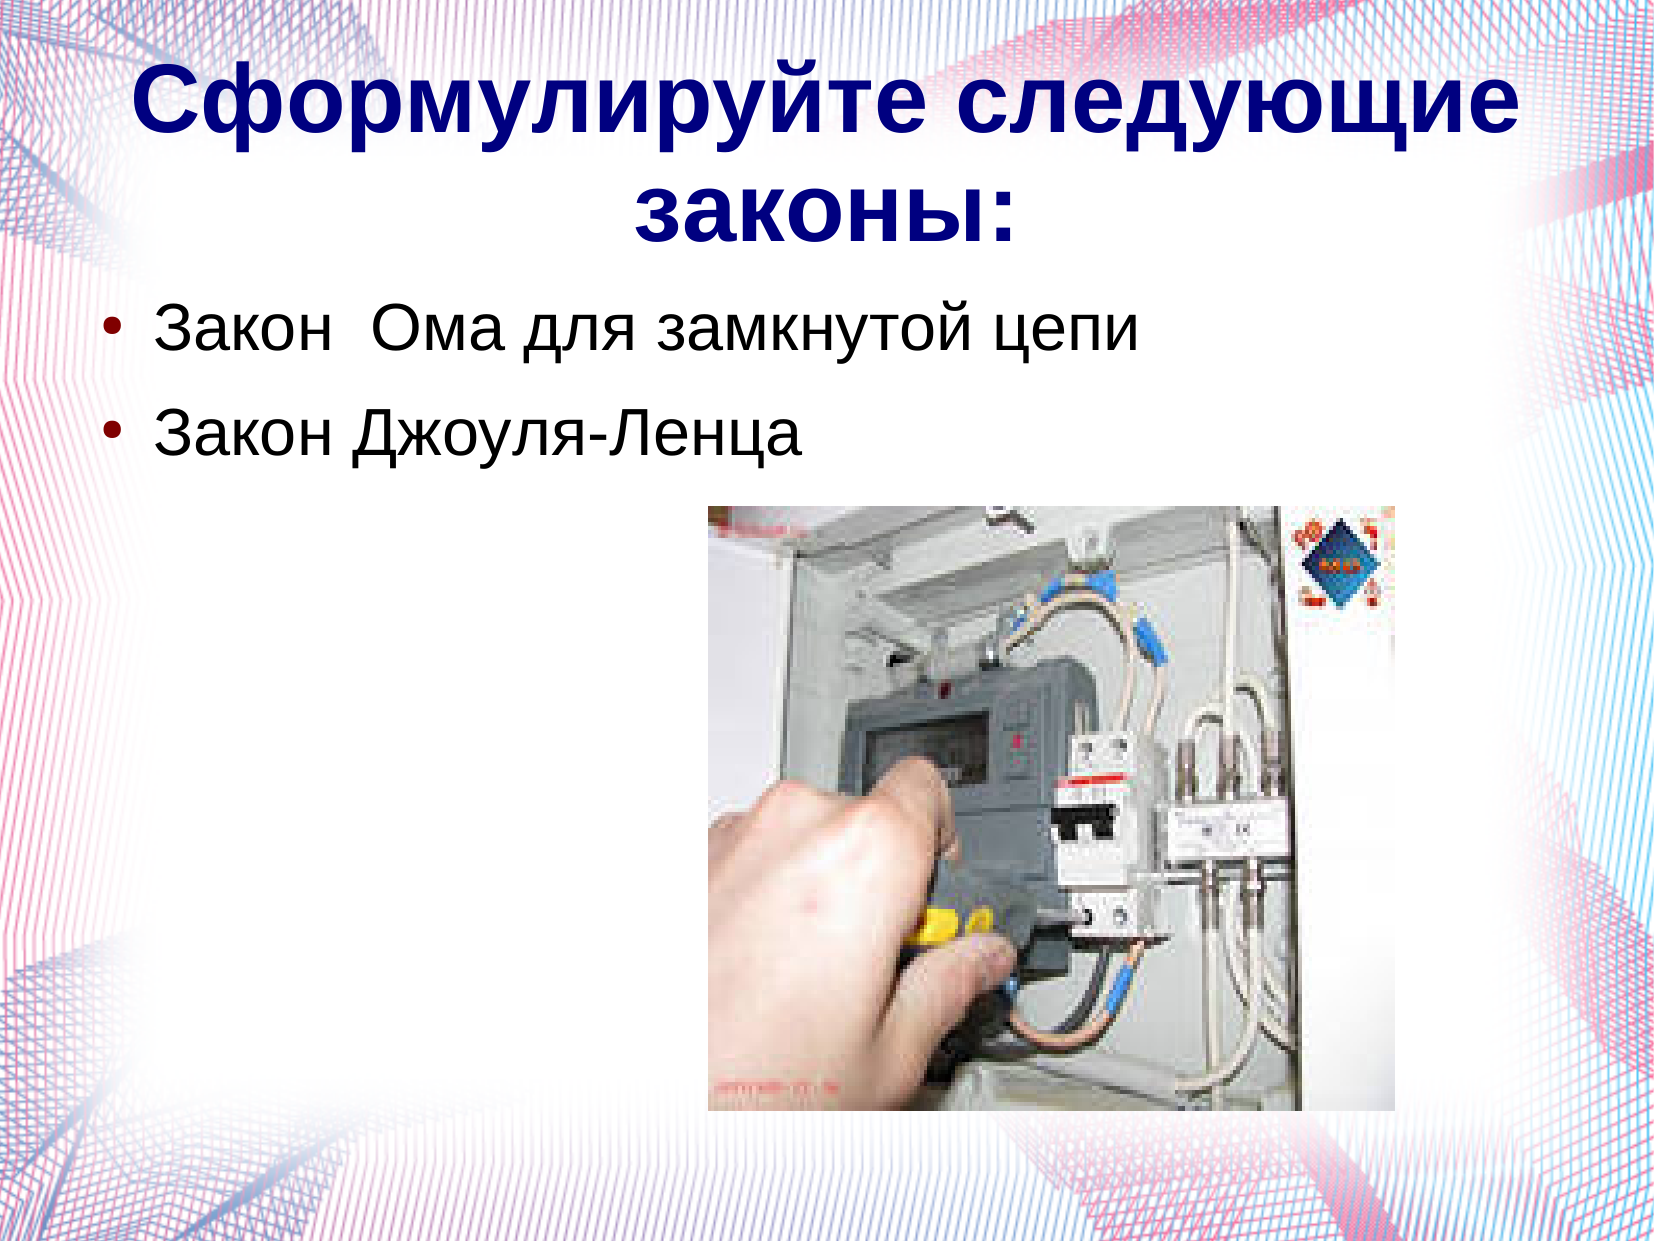

# Сформулируйте следующие законы:
Закон Ома для замкнутой цепи
Закон Джоуля-Ленца